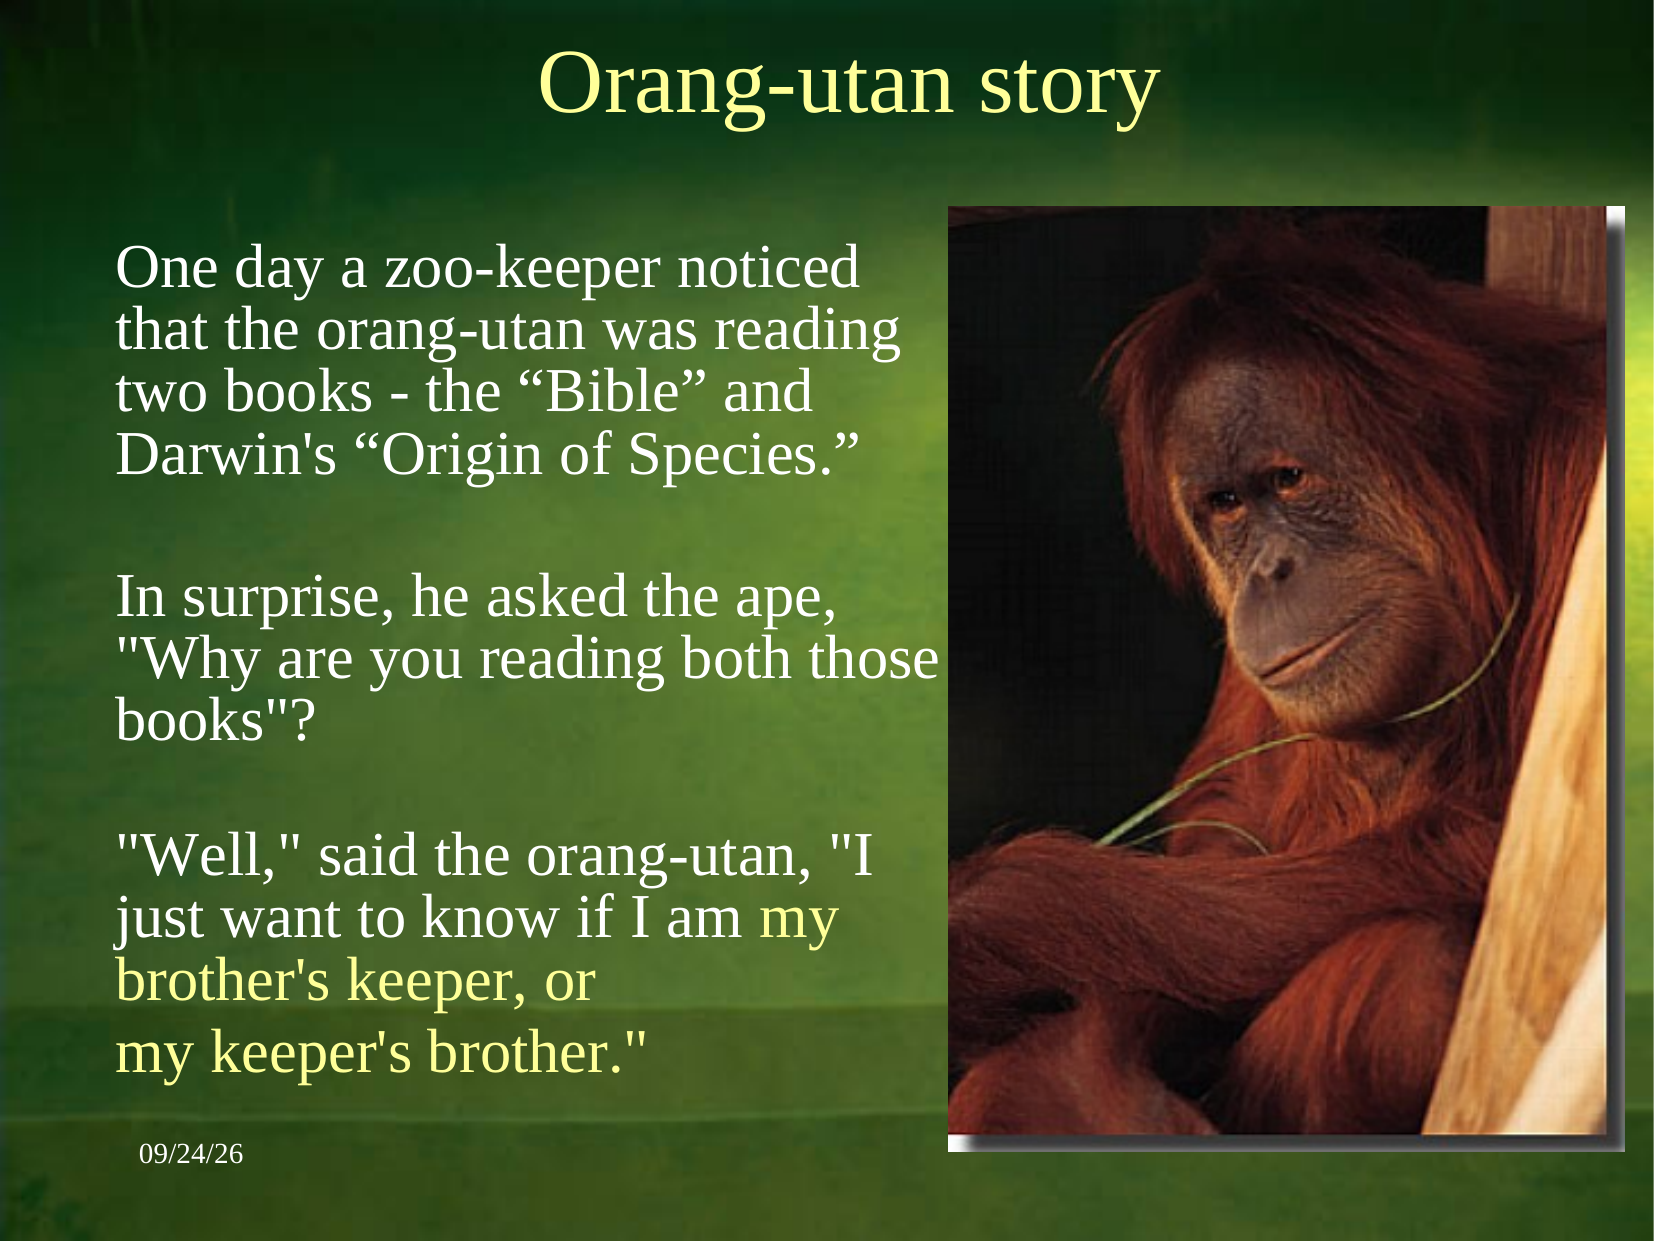

# Orang-utan story
	One day a zoo-keeper noticed that the orang-utan was reading two books - the “Bible” and Darwin's “Origin of Species.”
	In surprise, he asked the ape, "Why are you reading both those books"?
	"Well," said the orang-utan, "I just want to know if I am my brother's keeper, or
	my keeper's brother."